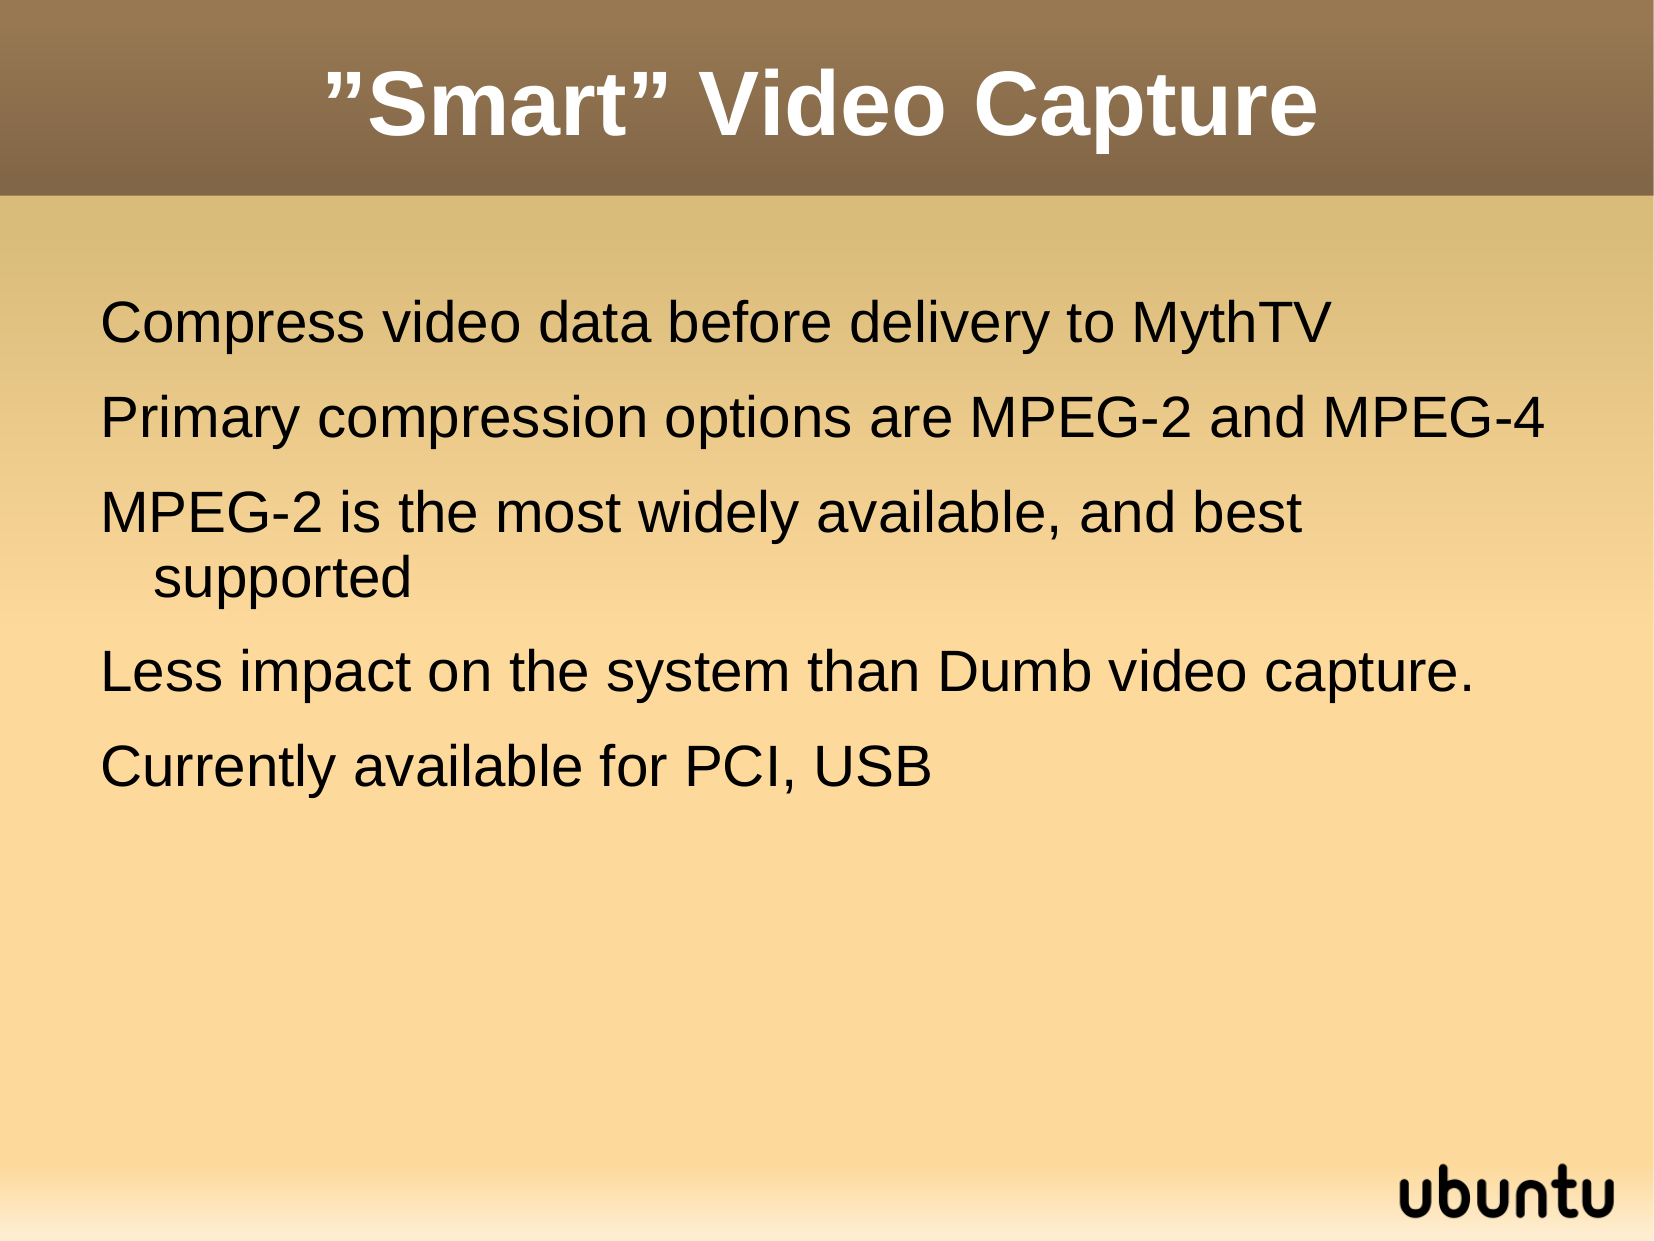

# ”Smart” Video Capture
Compress video data before delivery to MythTV
Primary compression options are MPEG-2 and MPEG-4
MPEG-2 is the most widely available, and best supported
Less impact on the system than Dumb video capture.
Currently available for PCI, USB